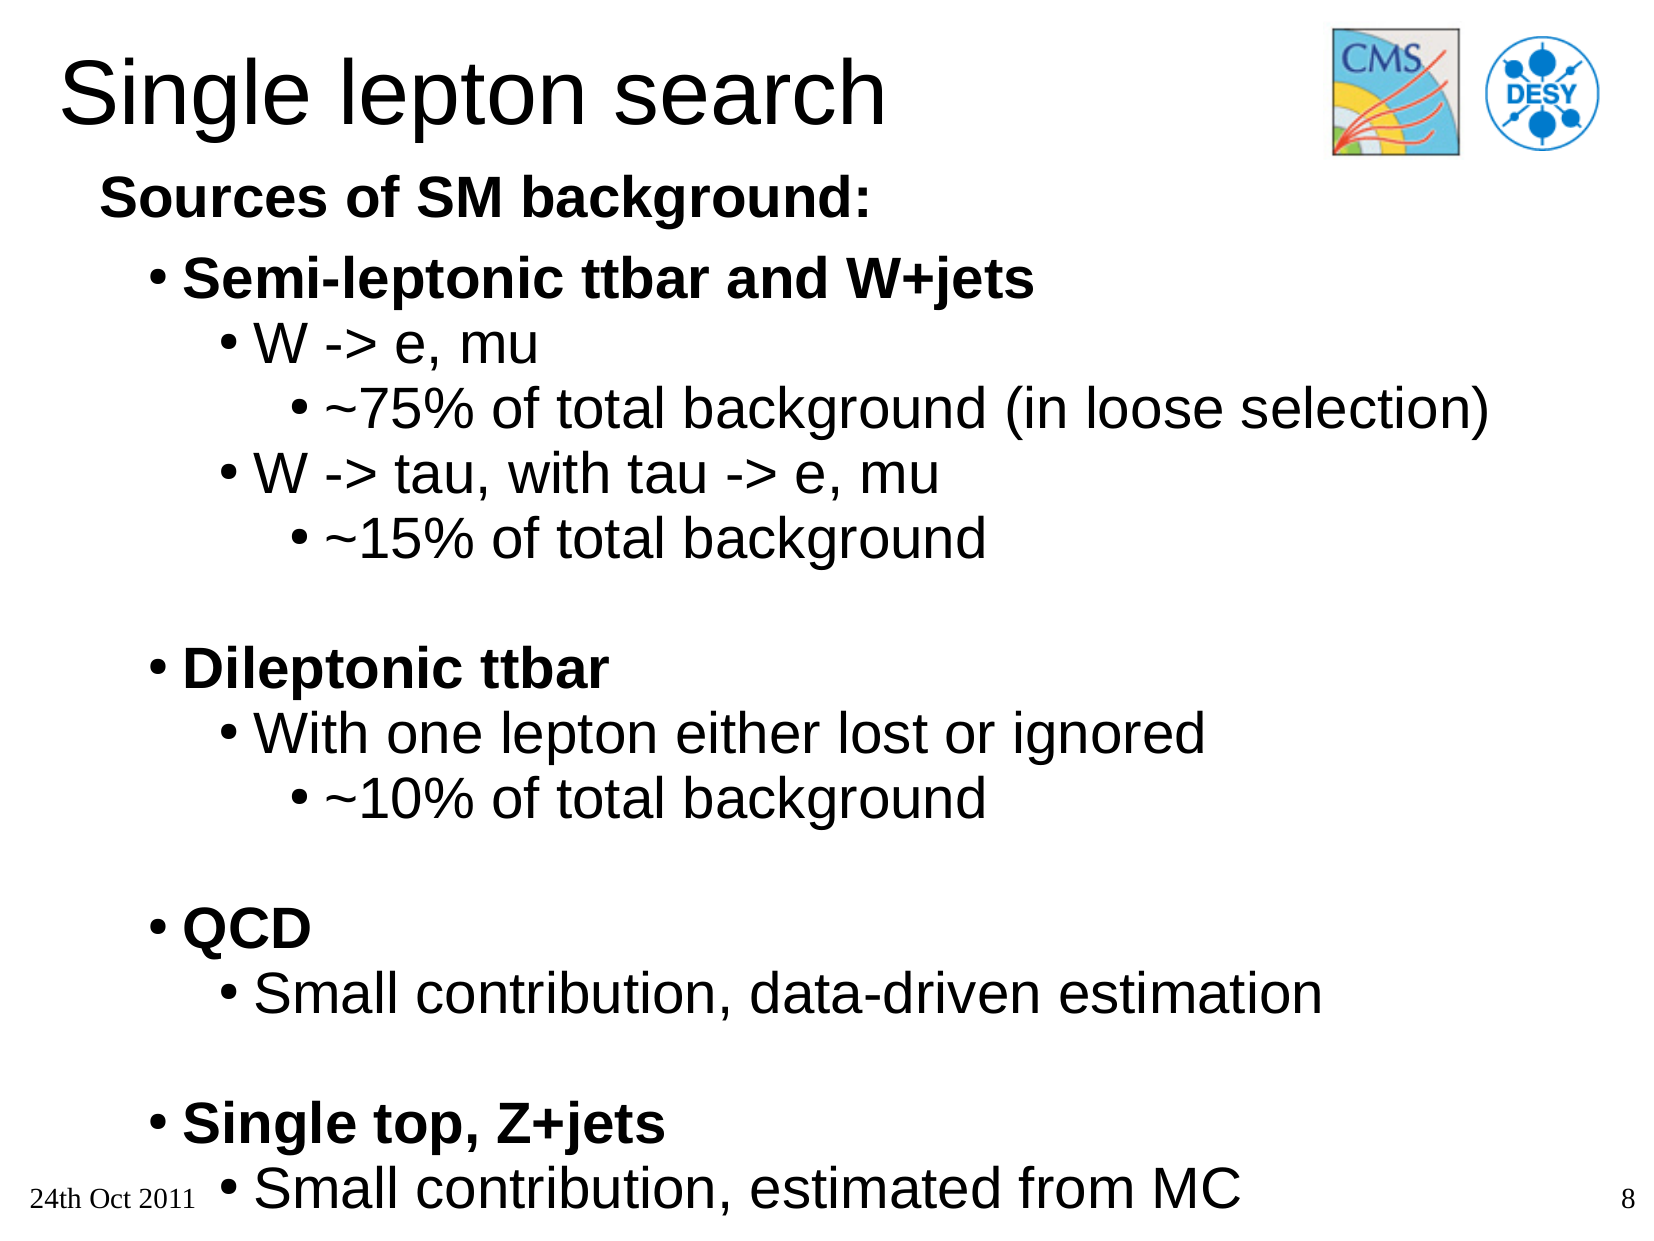

# Single lepton search
Sources of SM background:
Semi-leptonic ttbar and W+jets
W -> e, mu
~75% of total background (in loose selection)
W -> tau, with tau -> e, mu
~15% of total background
Dileptonic ttbar
With one lepton either lost or ignored
~10% of total background
QCD
Small contribution, data-driven estimation
Single top, Z+jets
Small contribution, estimated from MC
24th Oct 2011
8